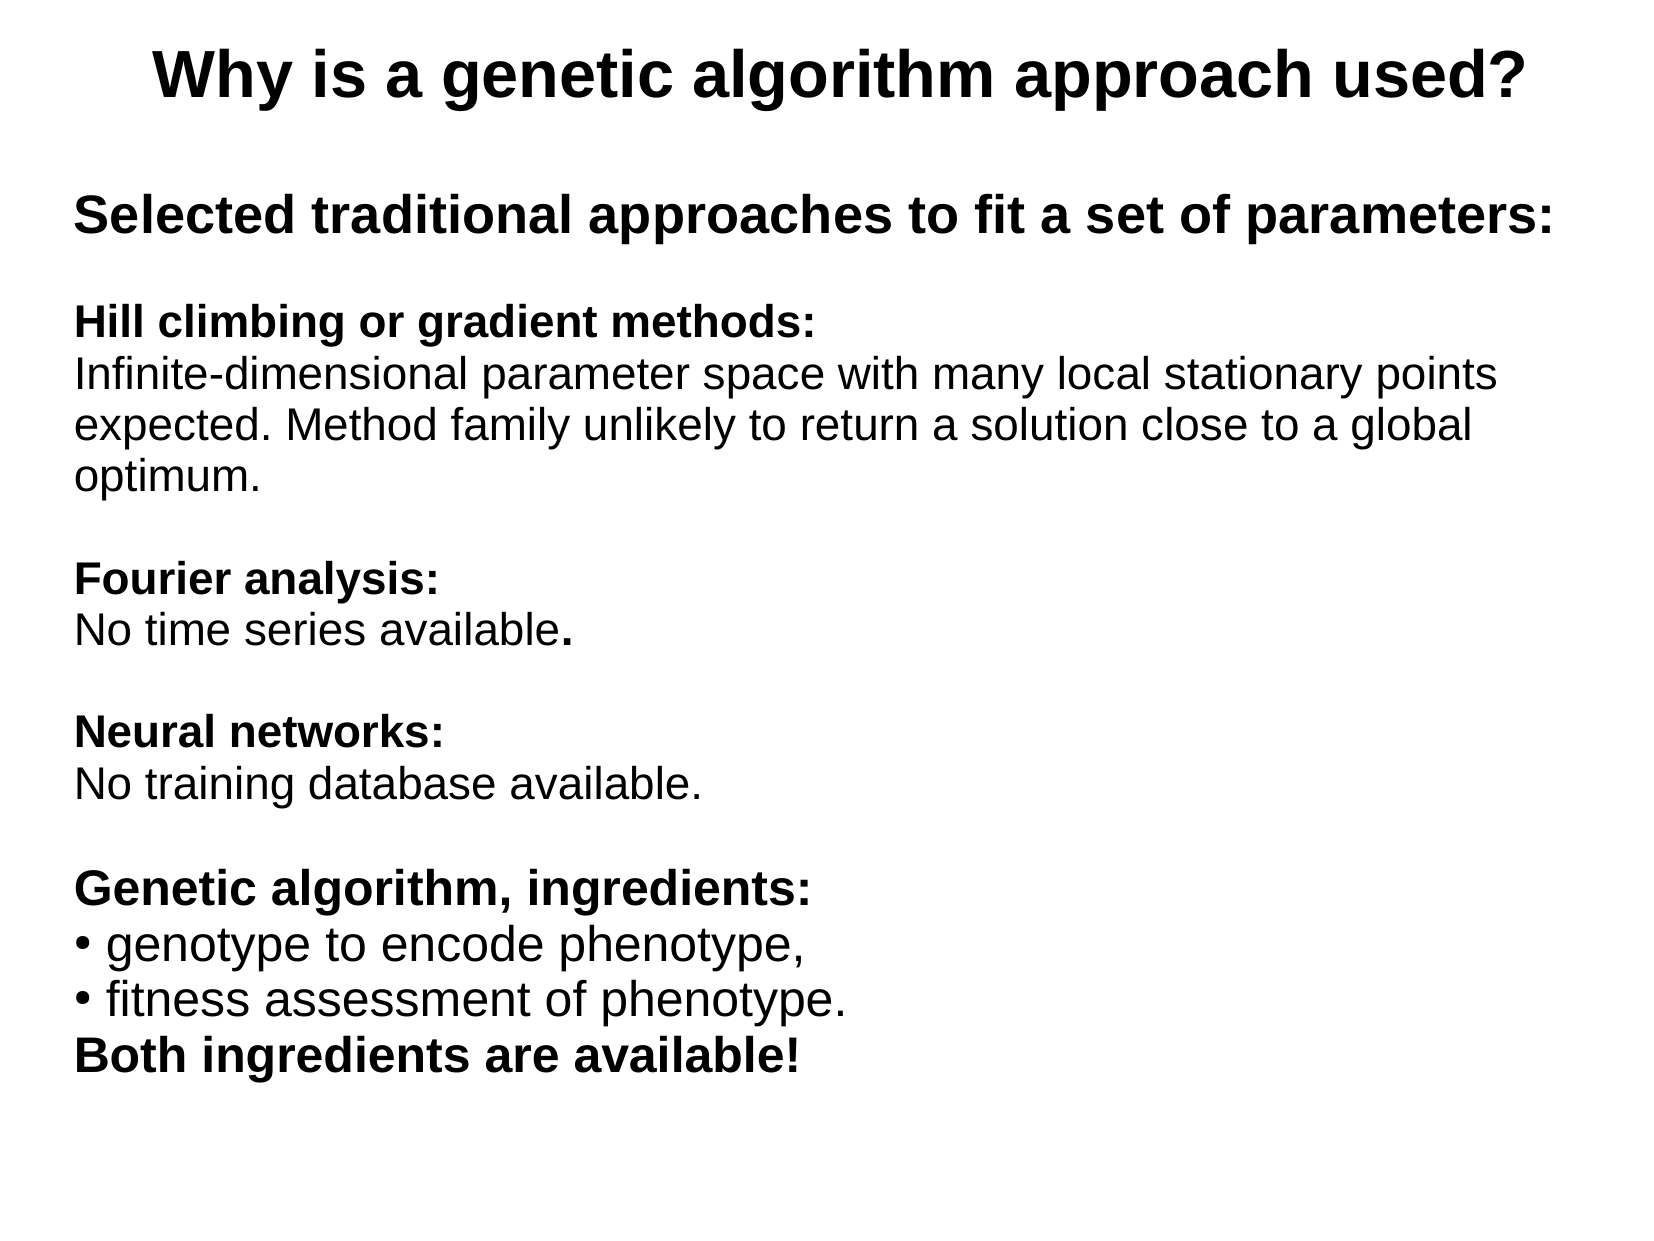

Why is a genetic algorithm approach used?
Selected traditional approaches to fit a set of parameters:
Hill climbing or gradient methods:
Infinite-dimensional parameter space with many local stationary points expected. Method family unlikely to return a solution close to a global optimum.
Fourier analysis:
No time series available.
Neural networks:
No training database available.
Genetic algorithm, ingredients:
 genotype to encode phenotype,
 fitness assessment of phenotype.
Both ingredients are available!